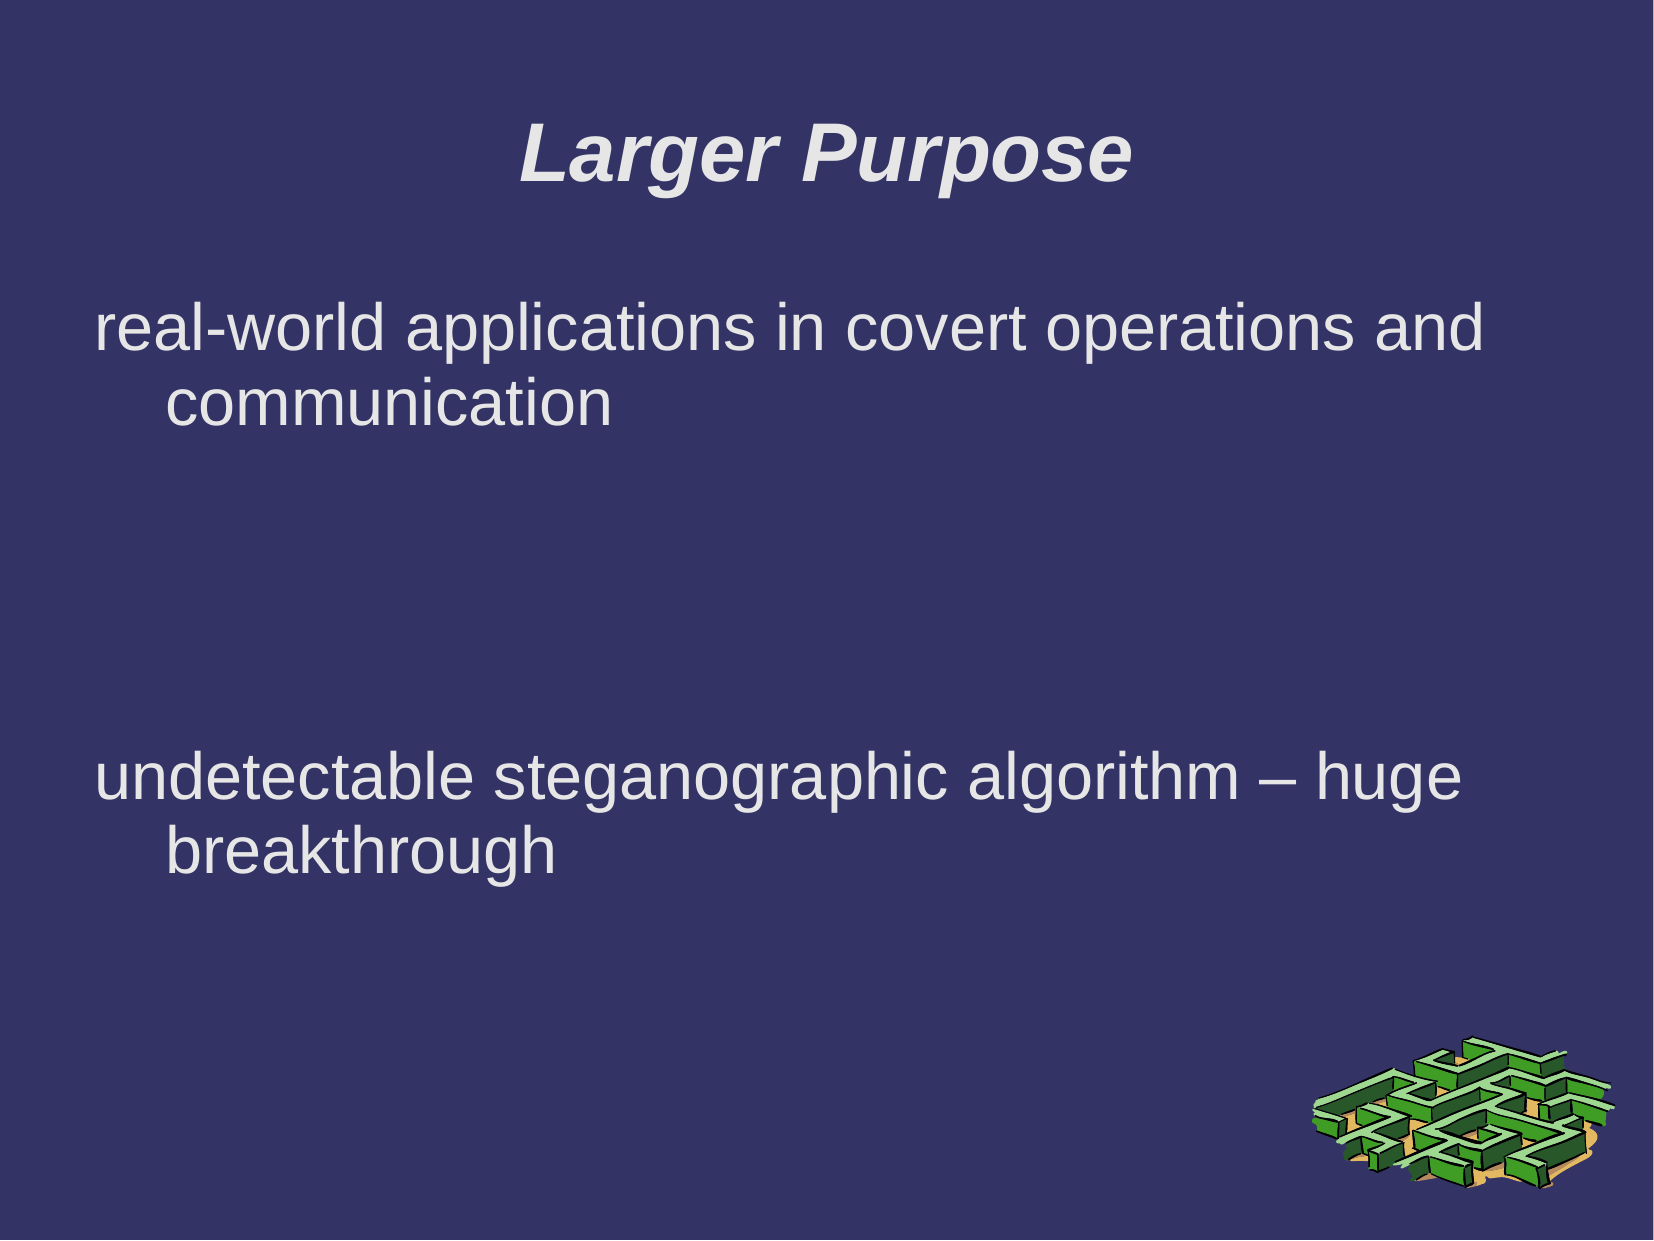

# Larger Purpose
real-world applications in covert operations and communication
undetectable steganographic algorithm – huge breakthrough